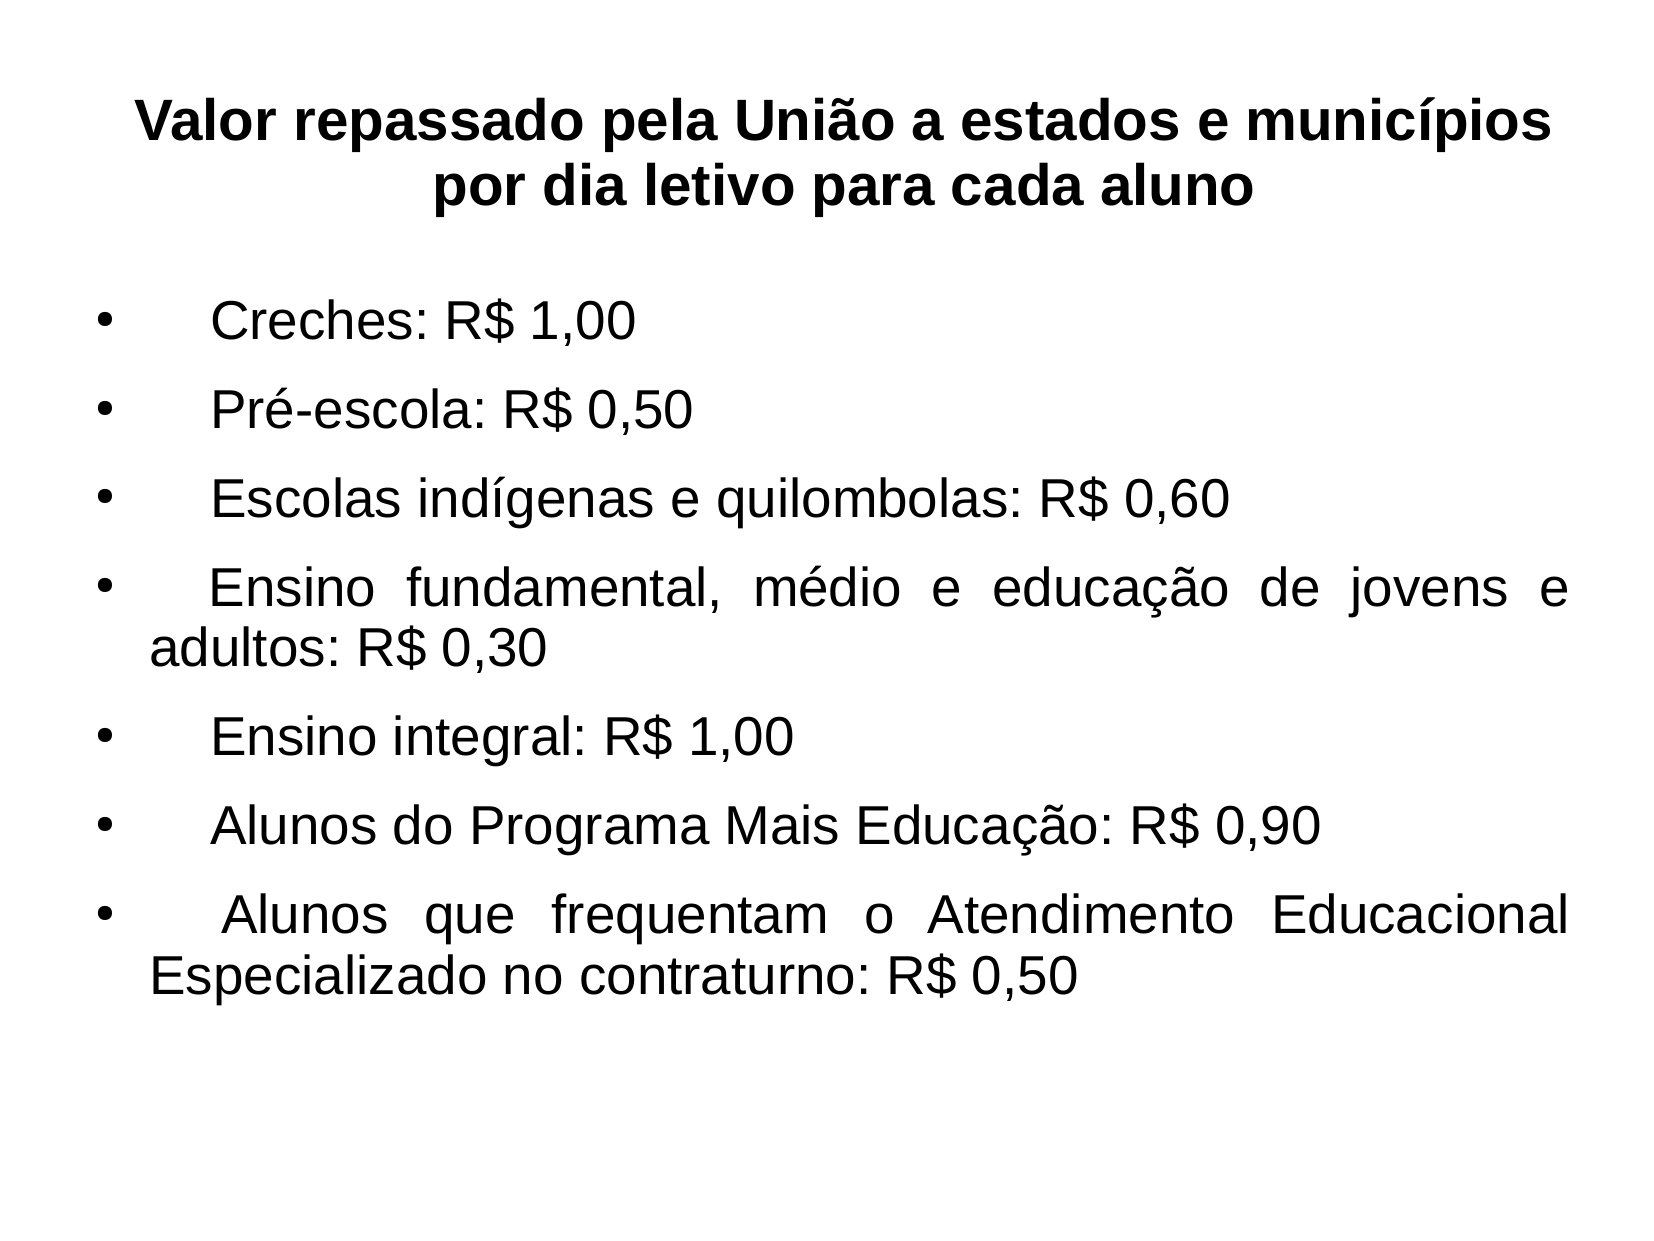

# Valor repassado pela União a estados e municípios por dia letivo para cada aluno
 Creches: R$ 1,00
 Pré-escola: R$ 0,50
 Escolas indígenas e quilombolas: R$ 0,60
 Ensino fundamental, médio e educação de jovens e adultos: R$ 0,30
 Ensino integral: R$ 1,00
 Alunos do Programa Mais Educação: R$ 0,90
 Alunos que frequentam o Atendimento Educacional Especializado no contraturno: R$ 0,50